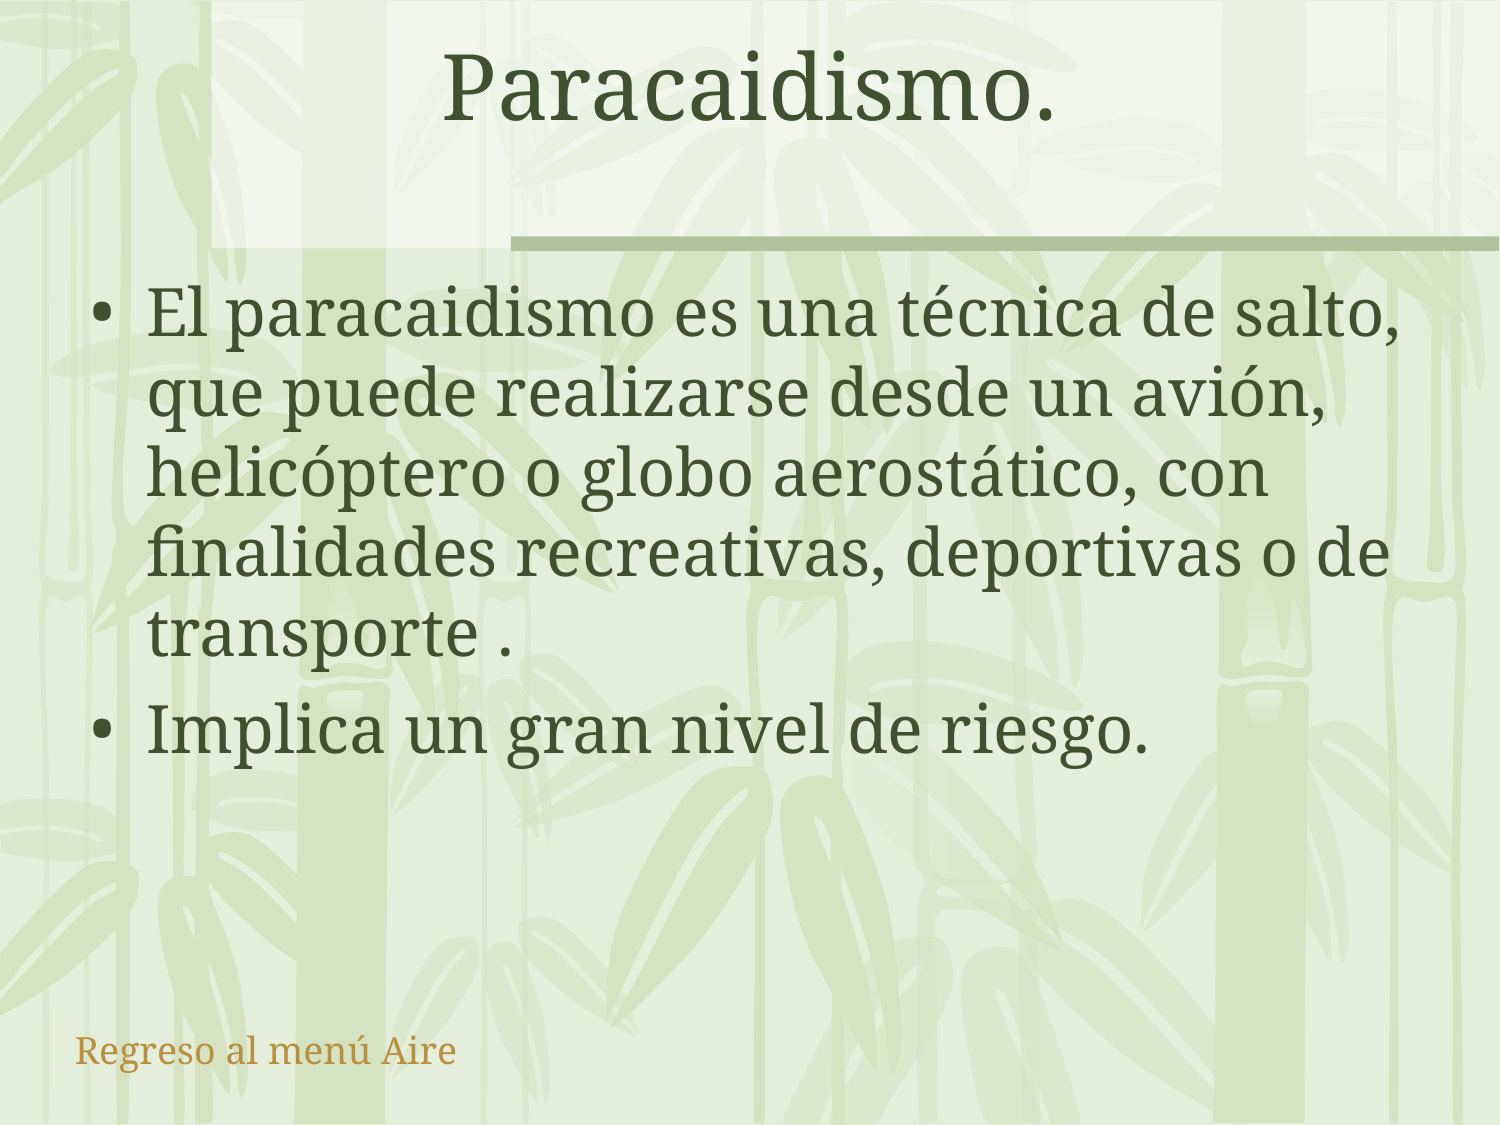

# Paracaidismo.
El paracaidismo es una técnica de salto, que puede realizarse desde un avión, helicóptero o globo aerostático, con finalidades recreativas, deportivas o de transporte .
Implica un gran nivel de riesgo.
Regreso al menú Aire